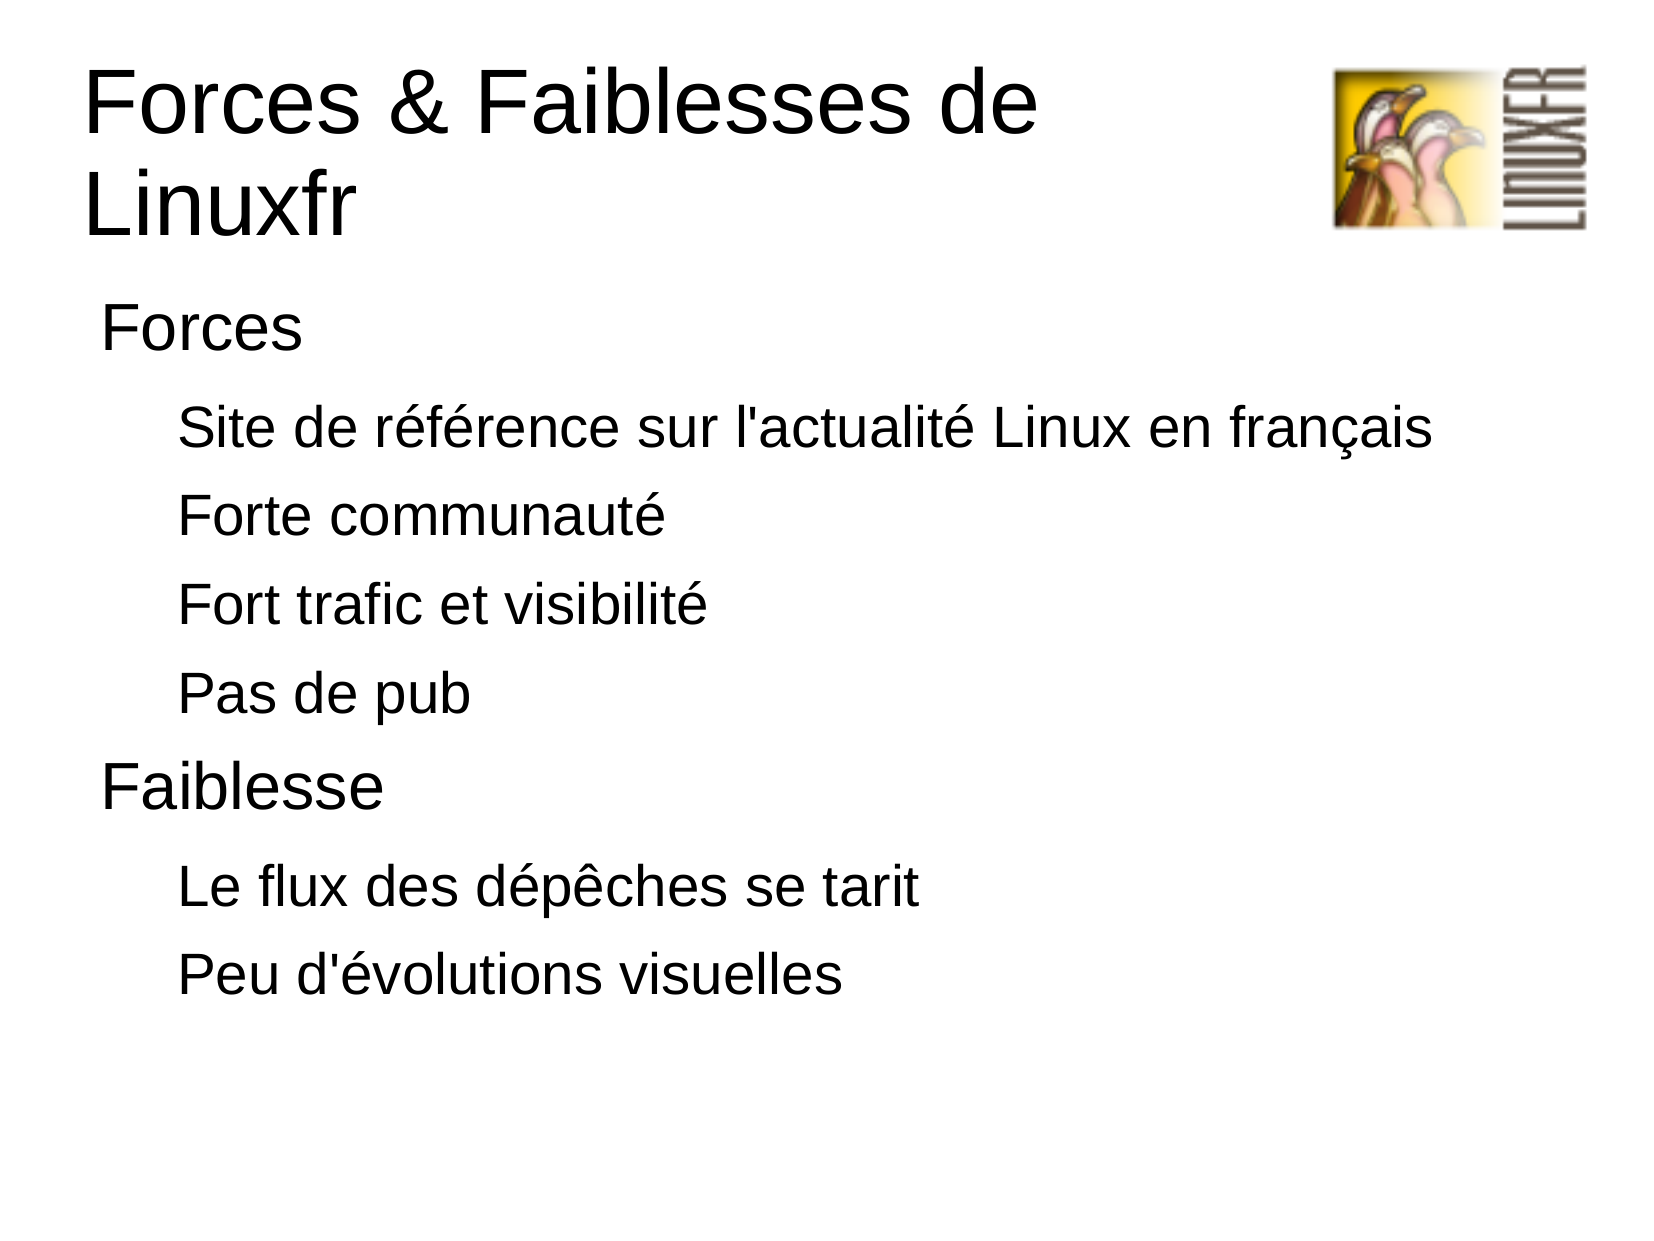

# Forces & Faiblesses de Linuxfr
Forces
Site de référence sur l'actualité Linux en français
Forte communauté
Fort trafic et visibilité
Pas de pub
Faiblesse
Le flux des dépêches se tarit
Peu d'évolutions visuelles